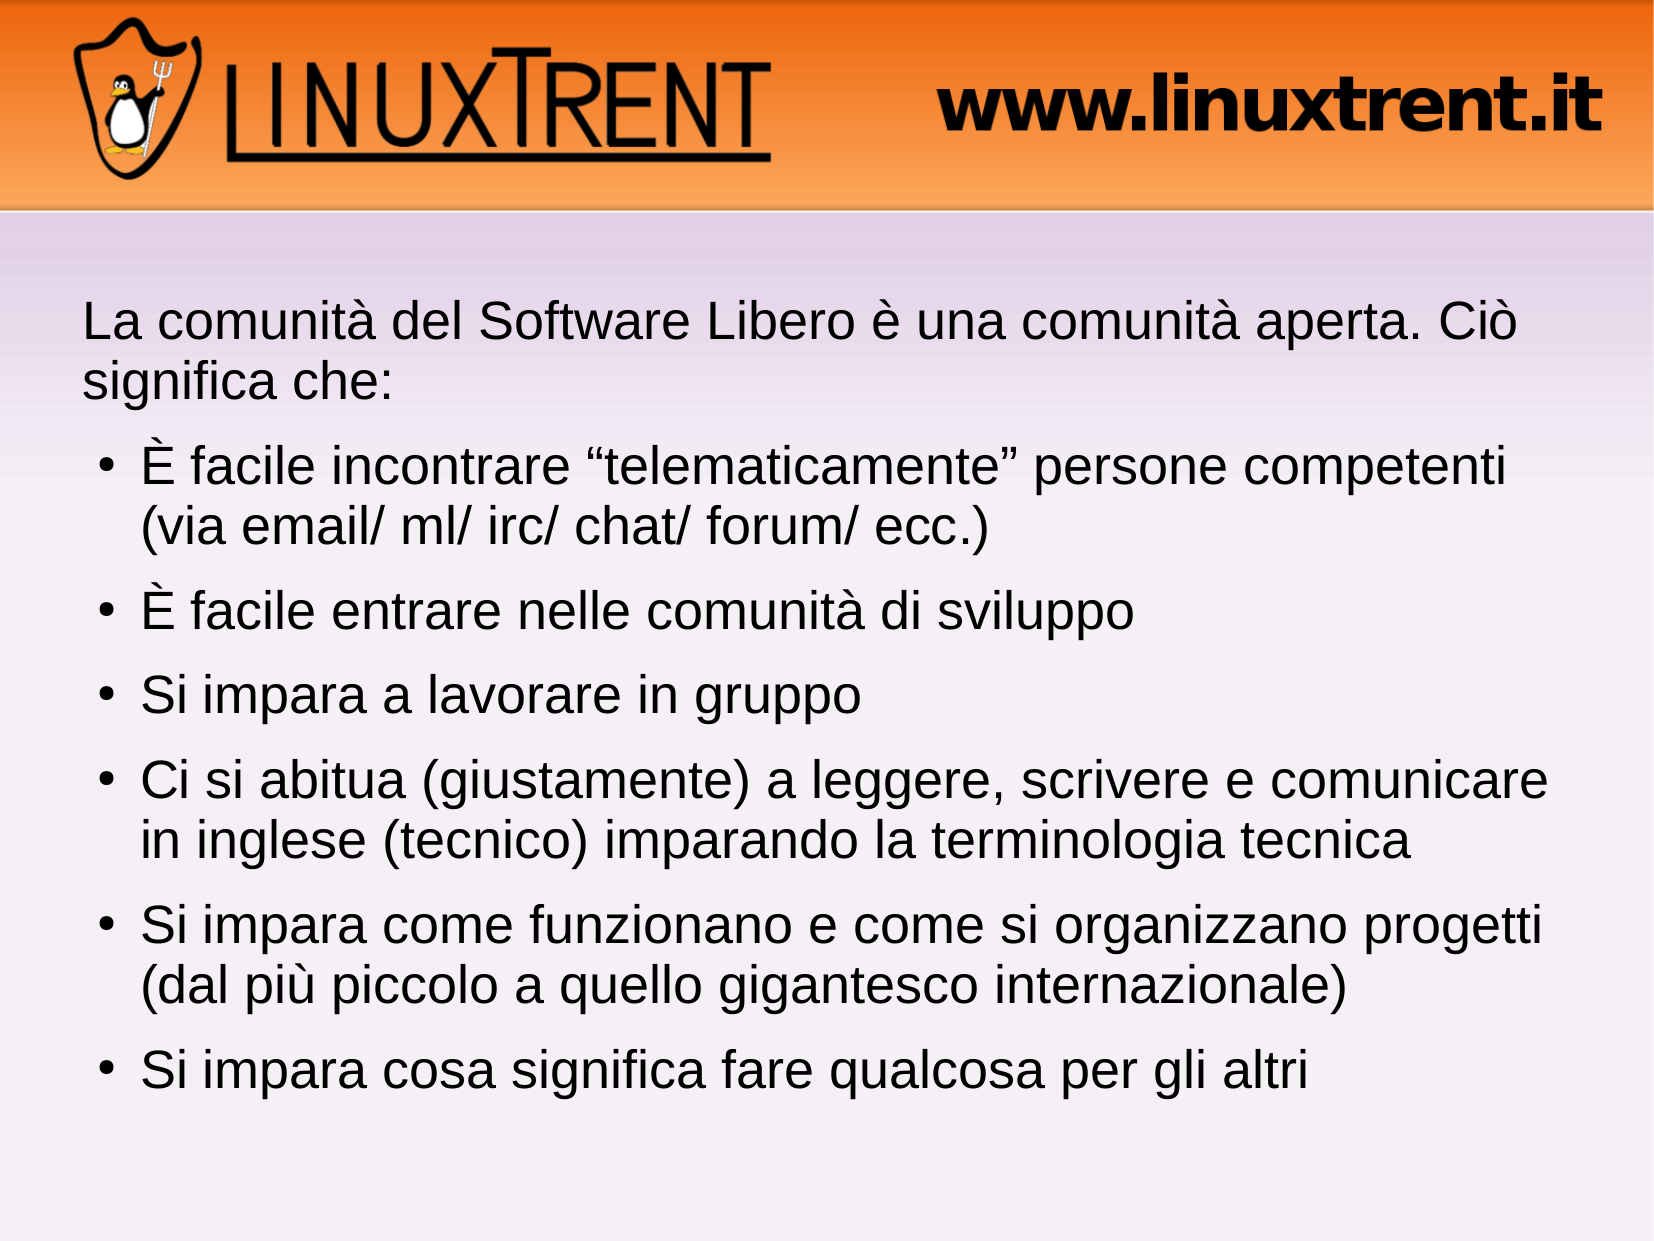

# La comunità del Software Libero è una comunità aperta. Ciò significa che:
È facile incontrare “telematicamente” persone competenti (via email/ ml/ irc/ chat/ forum/ ecc.)
È facile entrare nelle comunità di sviluppo
Si impara a lavorare in gruppo
Ci si abitua (giustamente) a leggere, scrivere e comunicare in inglese (tecnico) imparando la terminologia tecnica
Si impara come funzionano e come si organizzano progetti (dal più piccolo a quello gigantesco internazionale)
Si impara cosa significa fare qualcosa per gli altri